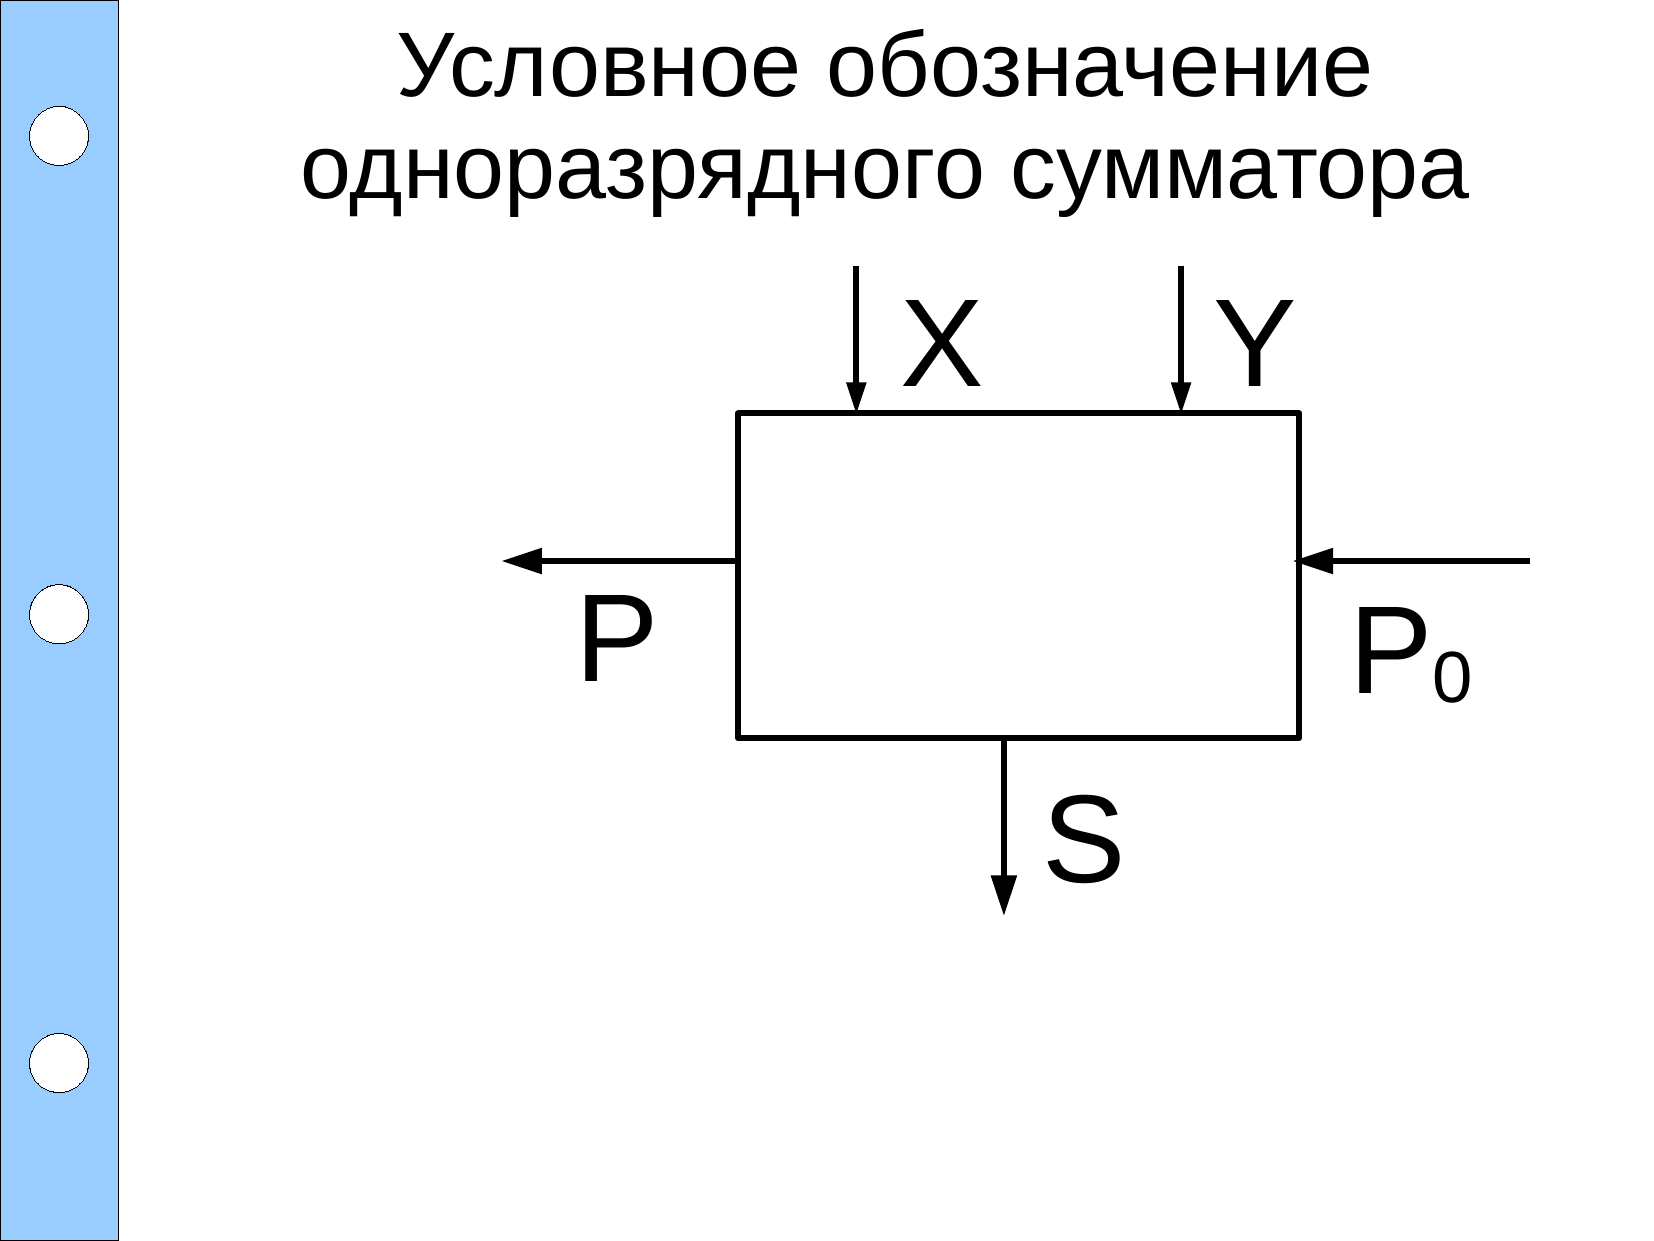

Условное обозначение одноразрядного сумматора
X
Y
P
P0
S